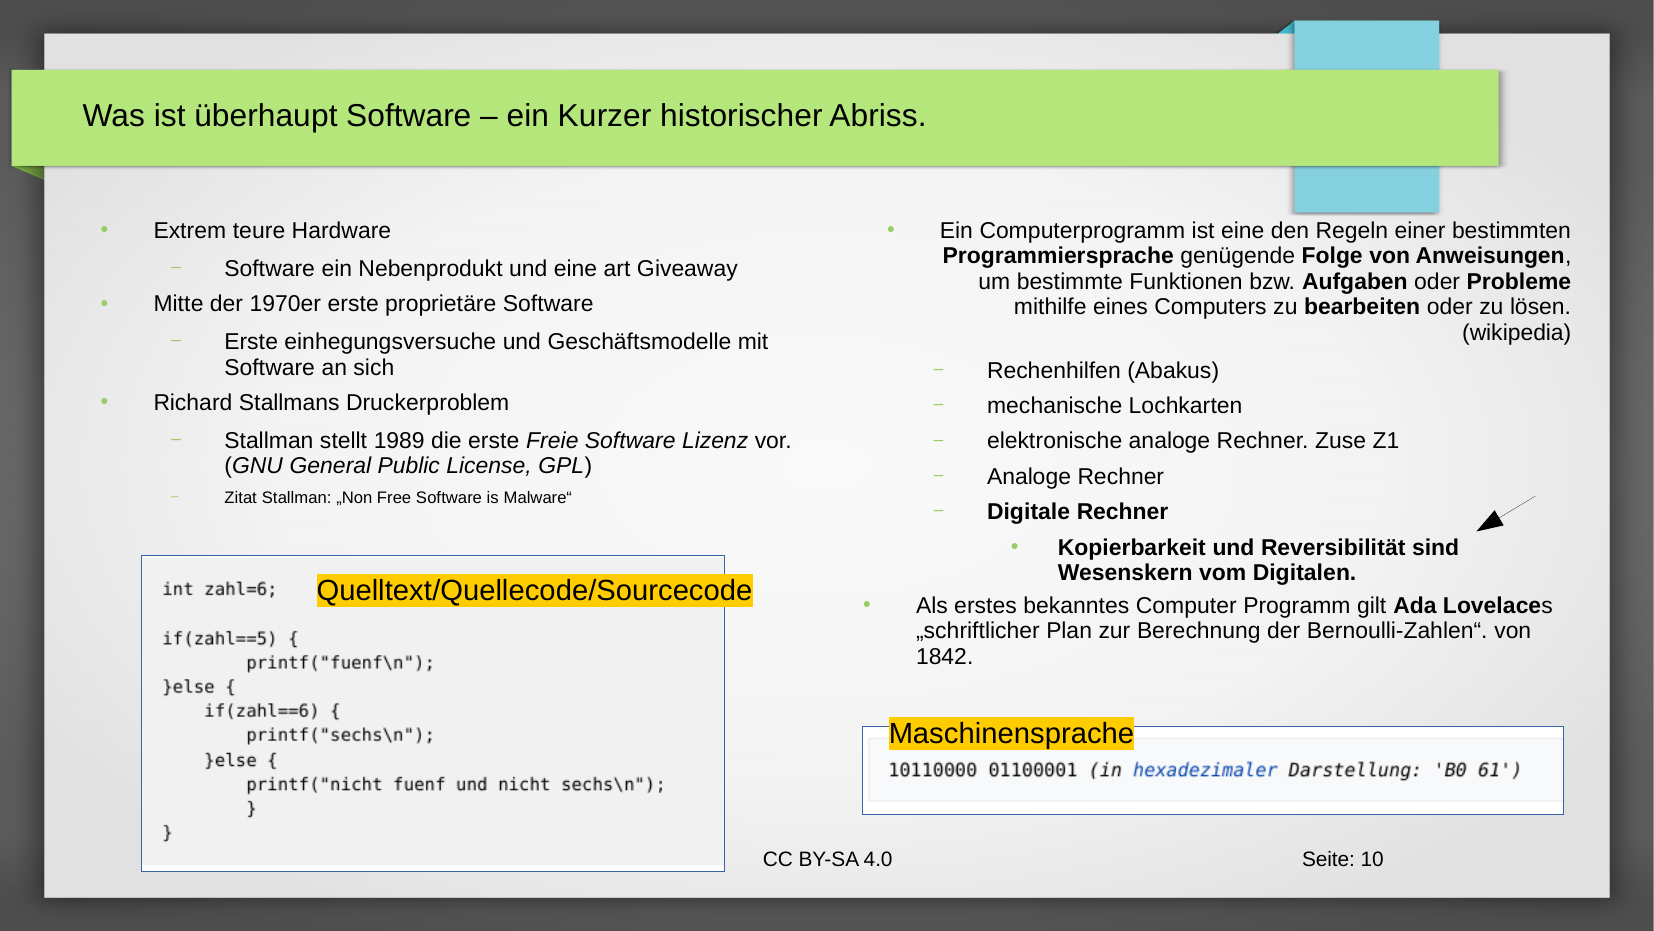

# Was ist überhaupt Software – ein Kurzer historischer Abriss.
Extrem teure Hardware
Software ein Nebenprodukt und eine art Giveaway
Mitte der 1970er erste proprietäre Software
Erste einhegungsversuche und Geschäftsmodelle mit Software an sich
Richard Stallmans Druckerproblem
Stallman stellt 1989 die erste Freie Software Lizenz vor. (GNU General Public License, GPL)
Zitat Stallman: „Non Free Software is Malware“
Ein Computerprogramm ist eine den Regeln einer bestimmten Programmiersprache genügende Folge von Anweisungen, um bestimmte Funktionen bzw. Aufgaben oder Probleme mithilfe eines Computers zu bearbeiten oder zu lösen. (wikipedia)
Rechenhilfen (Abakus)
mechanische Lochkarten
elektronische analoge Rechner. Zuse Z1
Analoge Rechner
Digitale Rechner
Kopierbarkeit und Reversibilität sind Wesenskern vom Digitalen.
Als erstes bekanntes Computer Programm gilt Ada Lovelaces „schriftlicher Plan zur Berechnung der Bernoulli-Zahlen“. von 1842.
Quelltext/Quellecode/Sourcecode
Maschinensprache